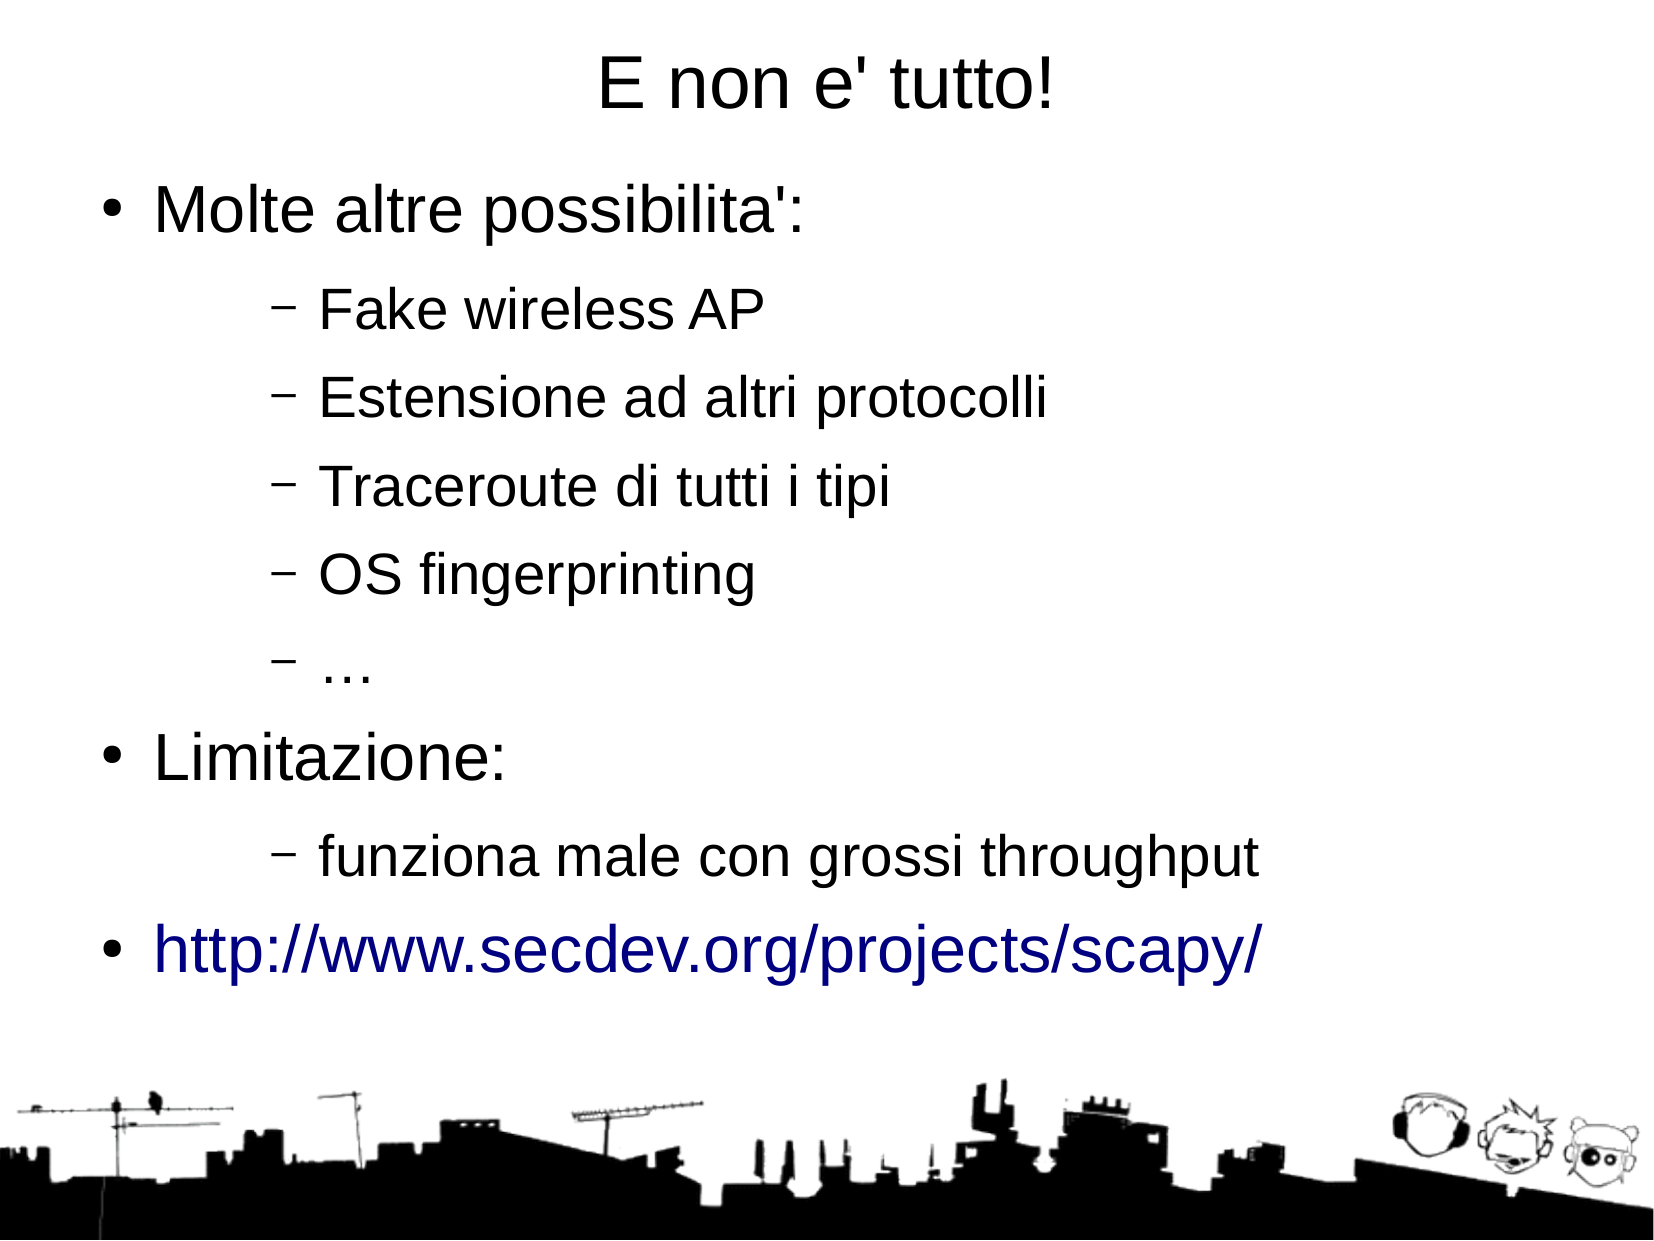

# E non e' tutto!
Molte altre possibilita':
Fake wireless AP
Estensione ad altri protocolli
Traceroute di tutti i tipi
OS fingerprinting
…
Limitazione:
funziona male con grossi throughput
http://www.secdev.org/projects/scapy/